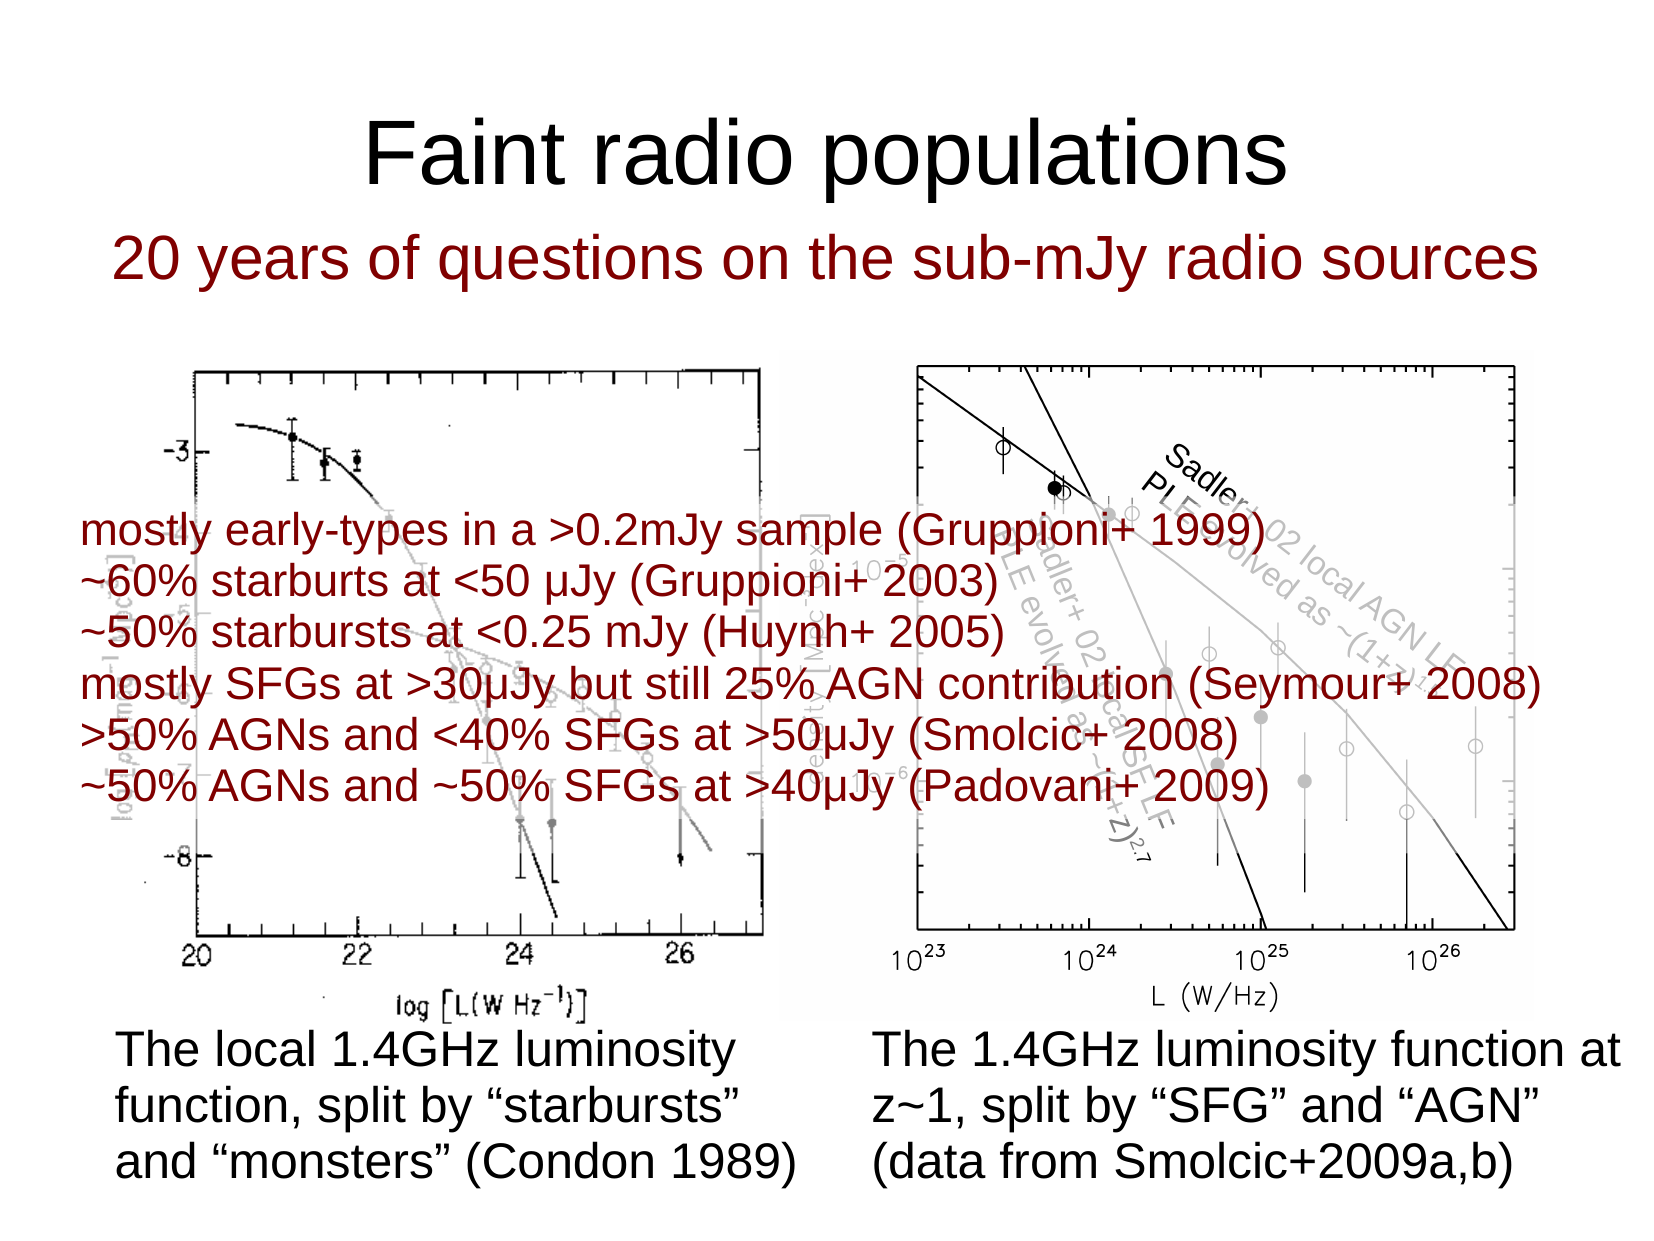

# Faint radio populations
20 years of questions on the sub-mJy radio sources
Sadler+ 02 local AGN LF
PLE evolved as ~(1+z)1.5
Sadler+ 02 local SF LF
PLE evolved as ~(1+z)2.7
mostly early-types in a >0.2mJy sample (Gruppioni+ 1999)
~60% starburts at <50 μJy (Gruppioni+ 2003)
~50% starbursts at <0.25 mJy (Huynh+ 2005)
mostly SFGs at >30μJy but still 25% AGN contribution (Seymour+ 2008)
>50% AGNs and <40% SFGs at >50μJy (Smolcic+ 2008)
~50% AGNs and ~50% SFGs at >40μJy (Padovani+ 2009)
The local 1.4GHz luminosity function, split by “starbursts” and “monsters” (Condon 1989)
The 1.4GHz luminosity function at z~1, split by “SFG” and “AGN” (data from Smolcic+2009a,b)